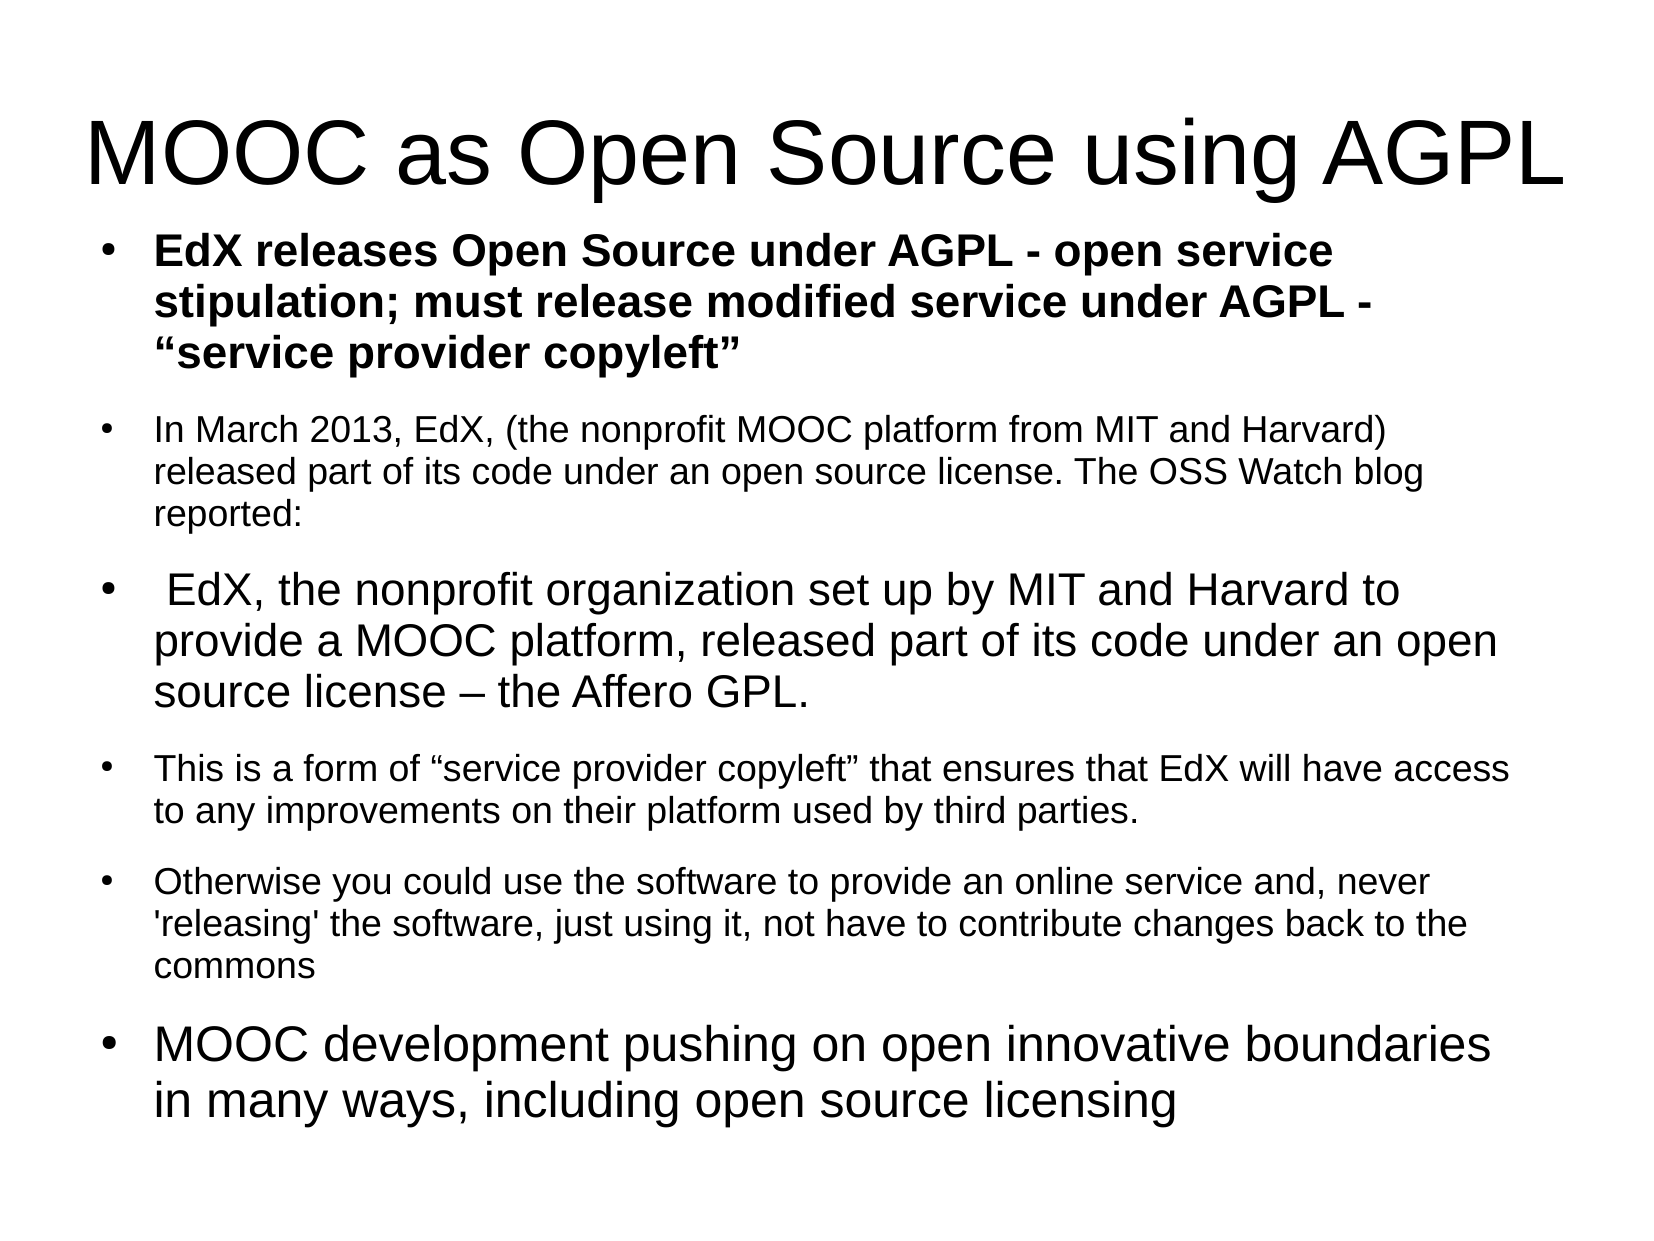

# MOOC as Open Source using AGPL
EdX releases Open Source under AGPL - open service stipulation; must release modified service under AGPL - “service provider copyleft”
In March 2013, EdX, (the nonprofit MOOC platform from MIT and Harvard) released part of its code under an open source license. The OSS Watch blog reported:
 EdX, the nonprofit organization set up by MIT and Harvard to provide a MOOC platform, released part of its code under an open source license – the Affero GPL.
This is a form of “service provider copyleft” that ensures that EdX will have access to any improvements on their platform used by third parties.
Otherwise you could use the software to provide an online service and, never 'releasing' the software, just using it, not have to contribute changes back to the commons
MOOC development pushing on open innovative boundaries in many ways, including open source licensing